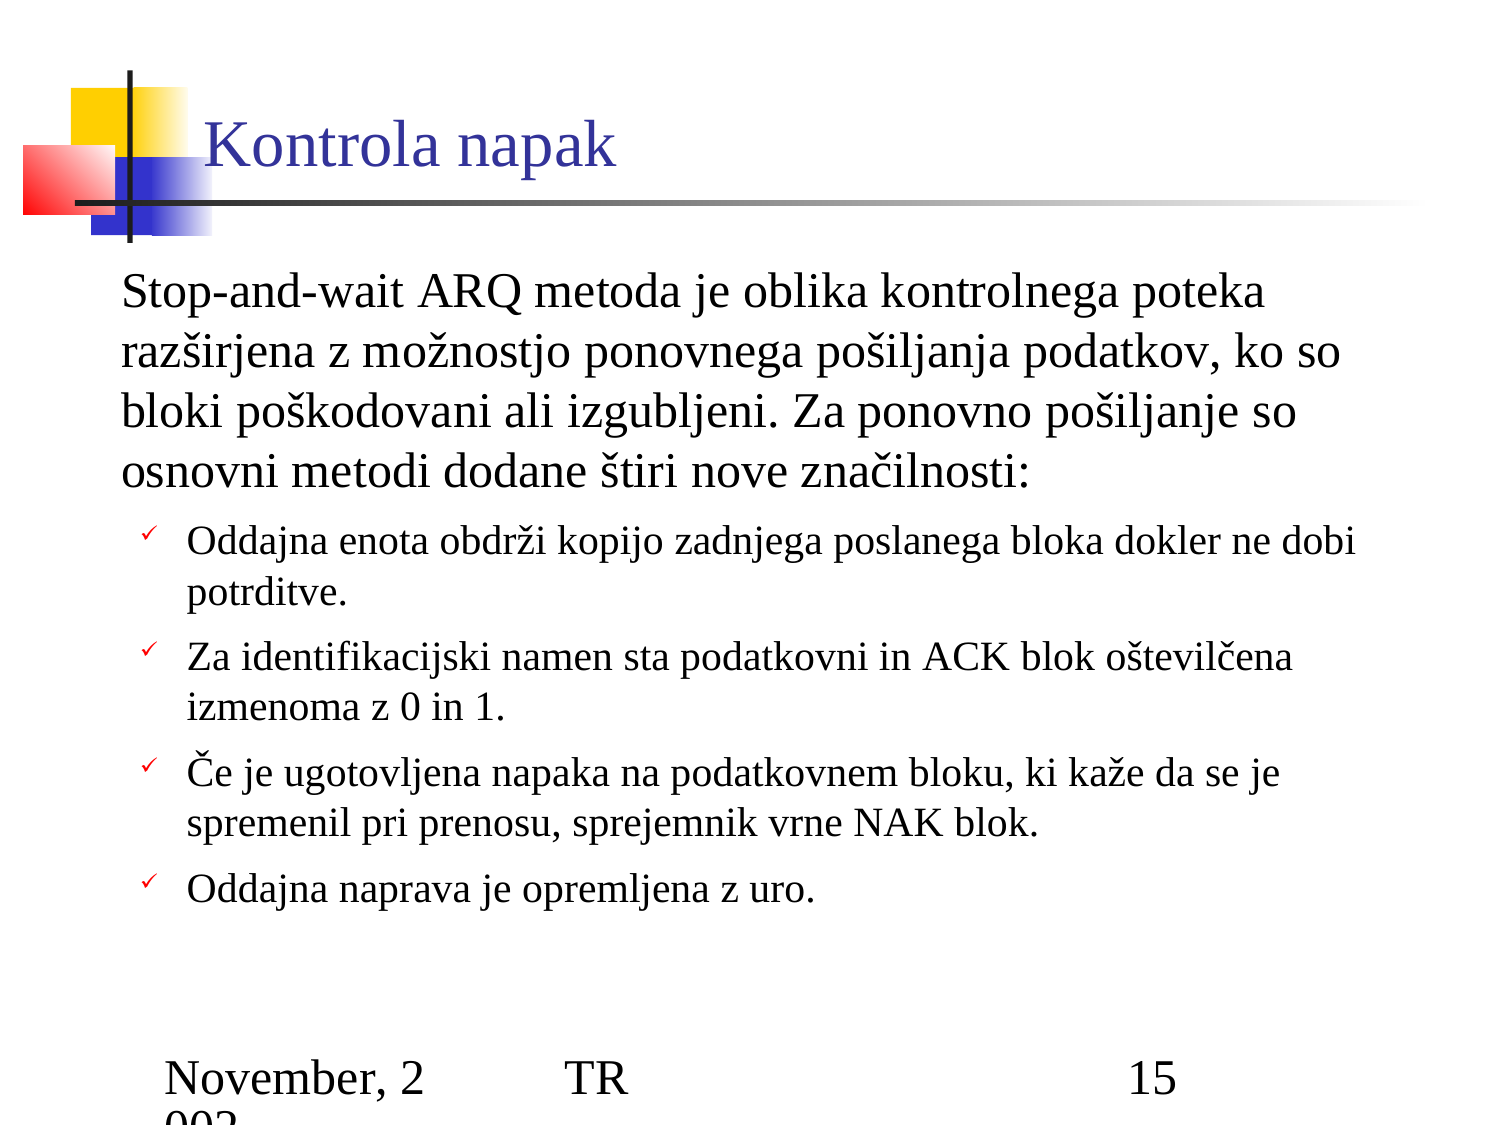

# Kontrola napak
	Stop-and-wait ARQ metoda je oblika kontrolnega poteka razširjena z možnostjo ponovnega pošiljanja podatkov, ko so bloki poškodovani ali izgubljeni. Za ponovno pošiljanje so osnovni metodi dodane štiri nove značilnosti:
Oddajna enota obdrži kopijo zadnjega poslanega bloka dokler ne dobi potrditve.
Za identifikacijski namen sta podatkovni in ACK blok oštevilčena izmenoma z 0 in 1.
Če je ugotovljena napaka na podatkovnem bloku, ki kaže da se je spremenil pri prenosu, sprejemnik vrne NAK blok.
Oddajna naprava je opremljena z uro.
November, 2002
TR
15